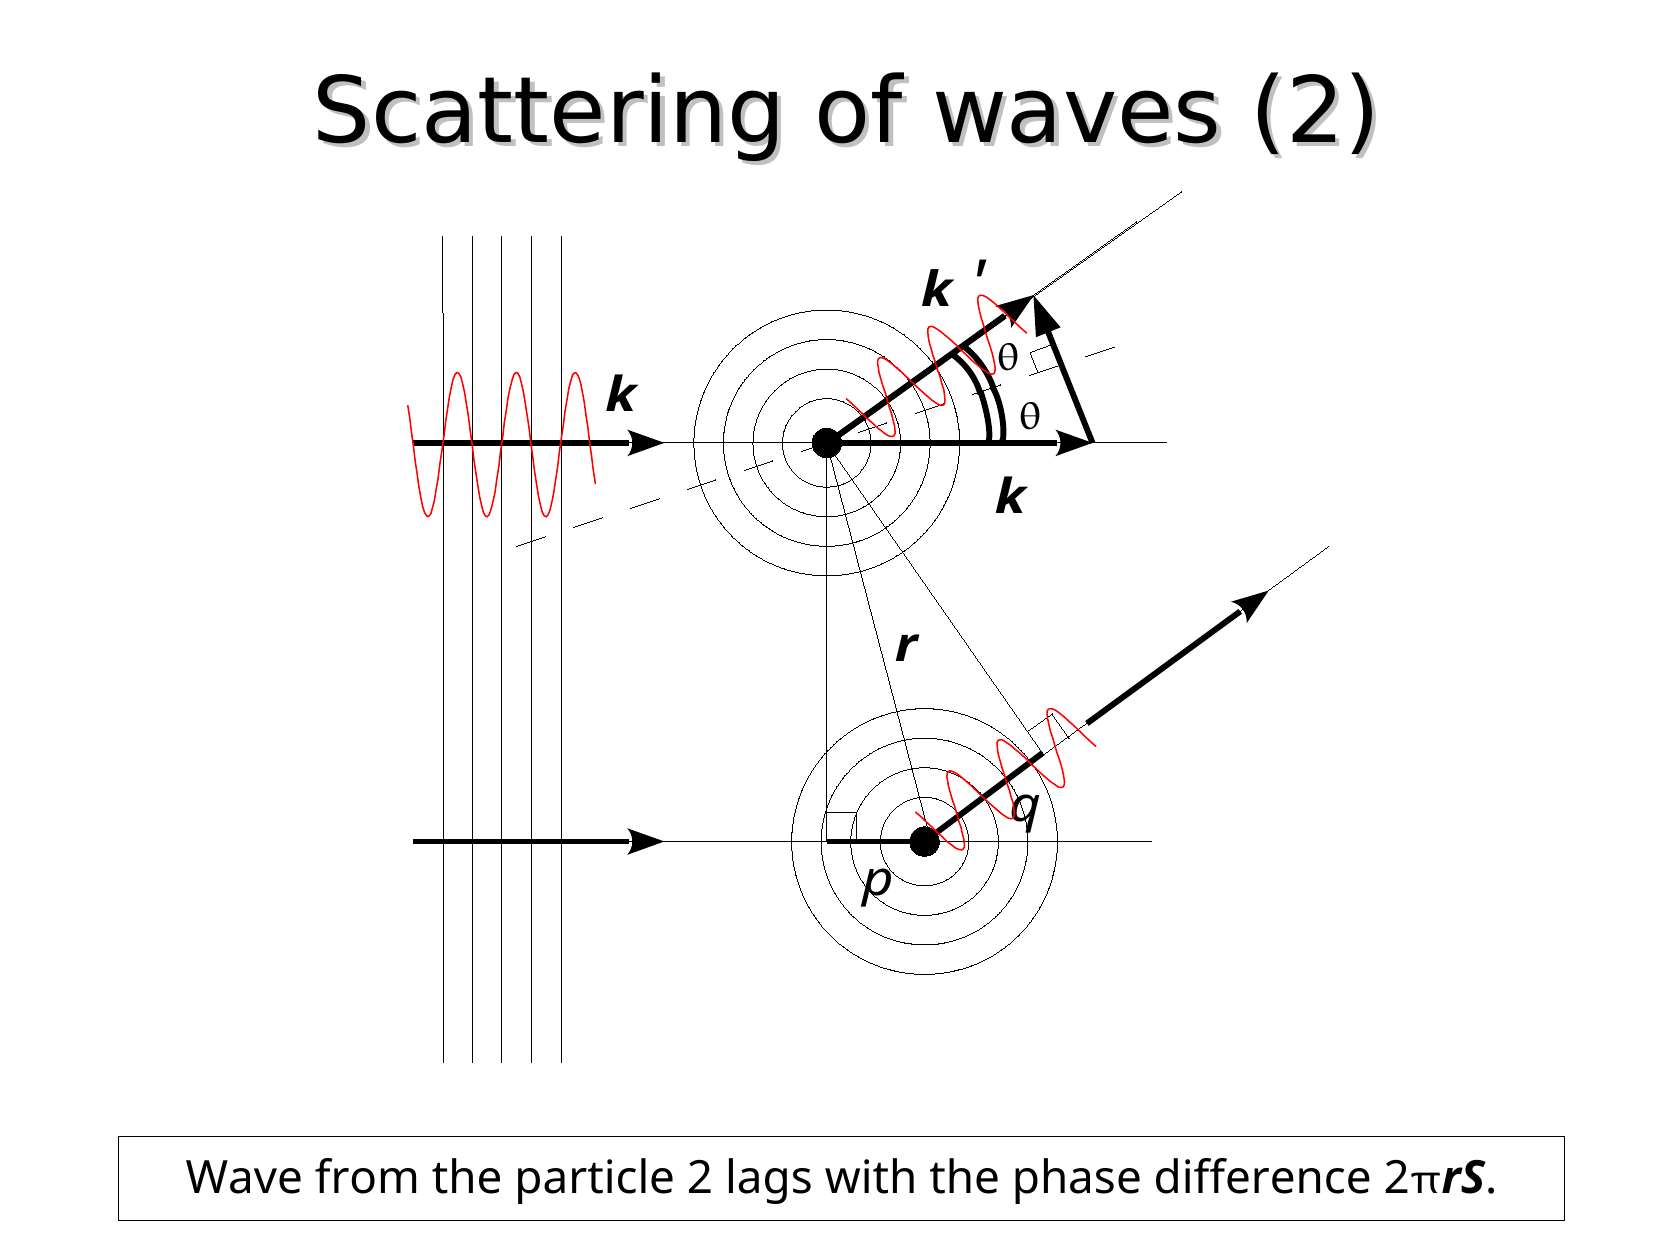

# Scattering of waves (2)
Wave from the particle 2 lags with the phase difference 2rS.